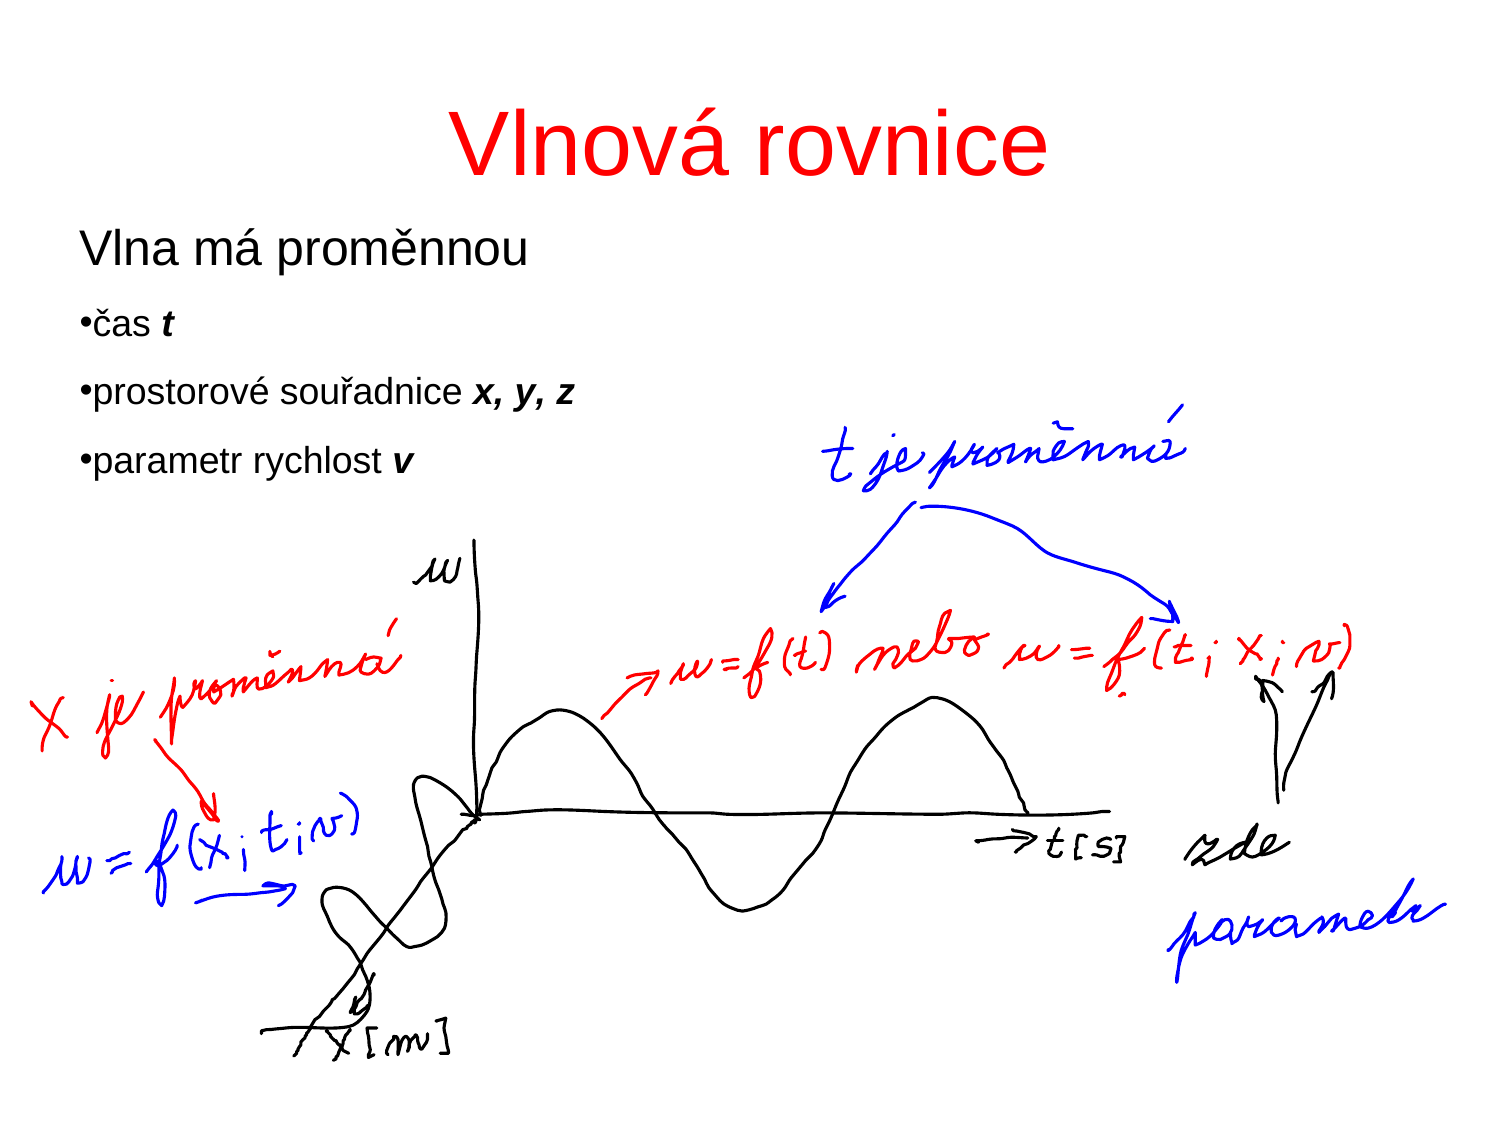

# Vlnová rovnice
Vlna má proměnnou
čas t
prostorové souřadnice x, y, z
parametr rychlost v